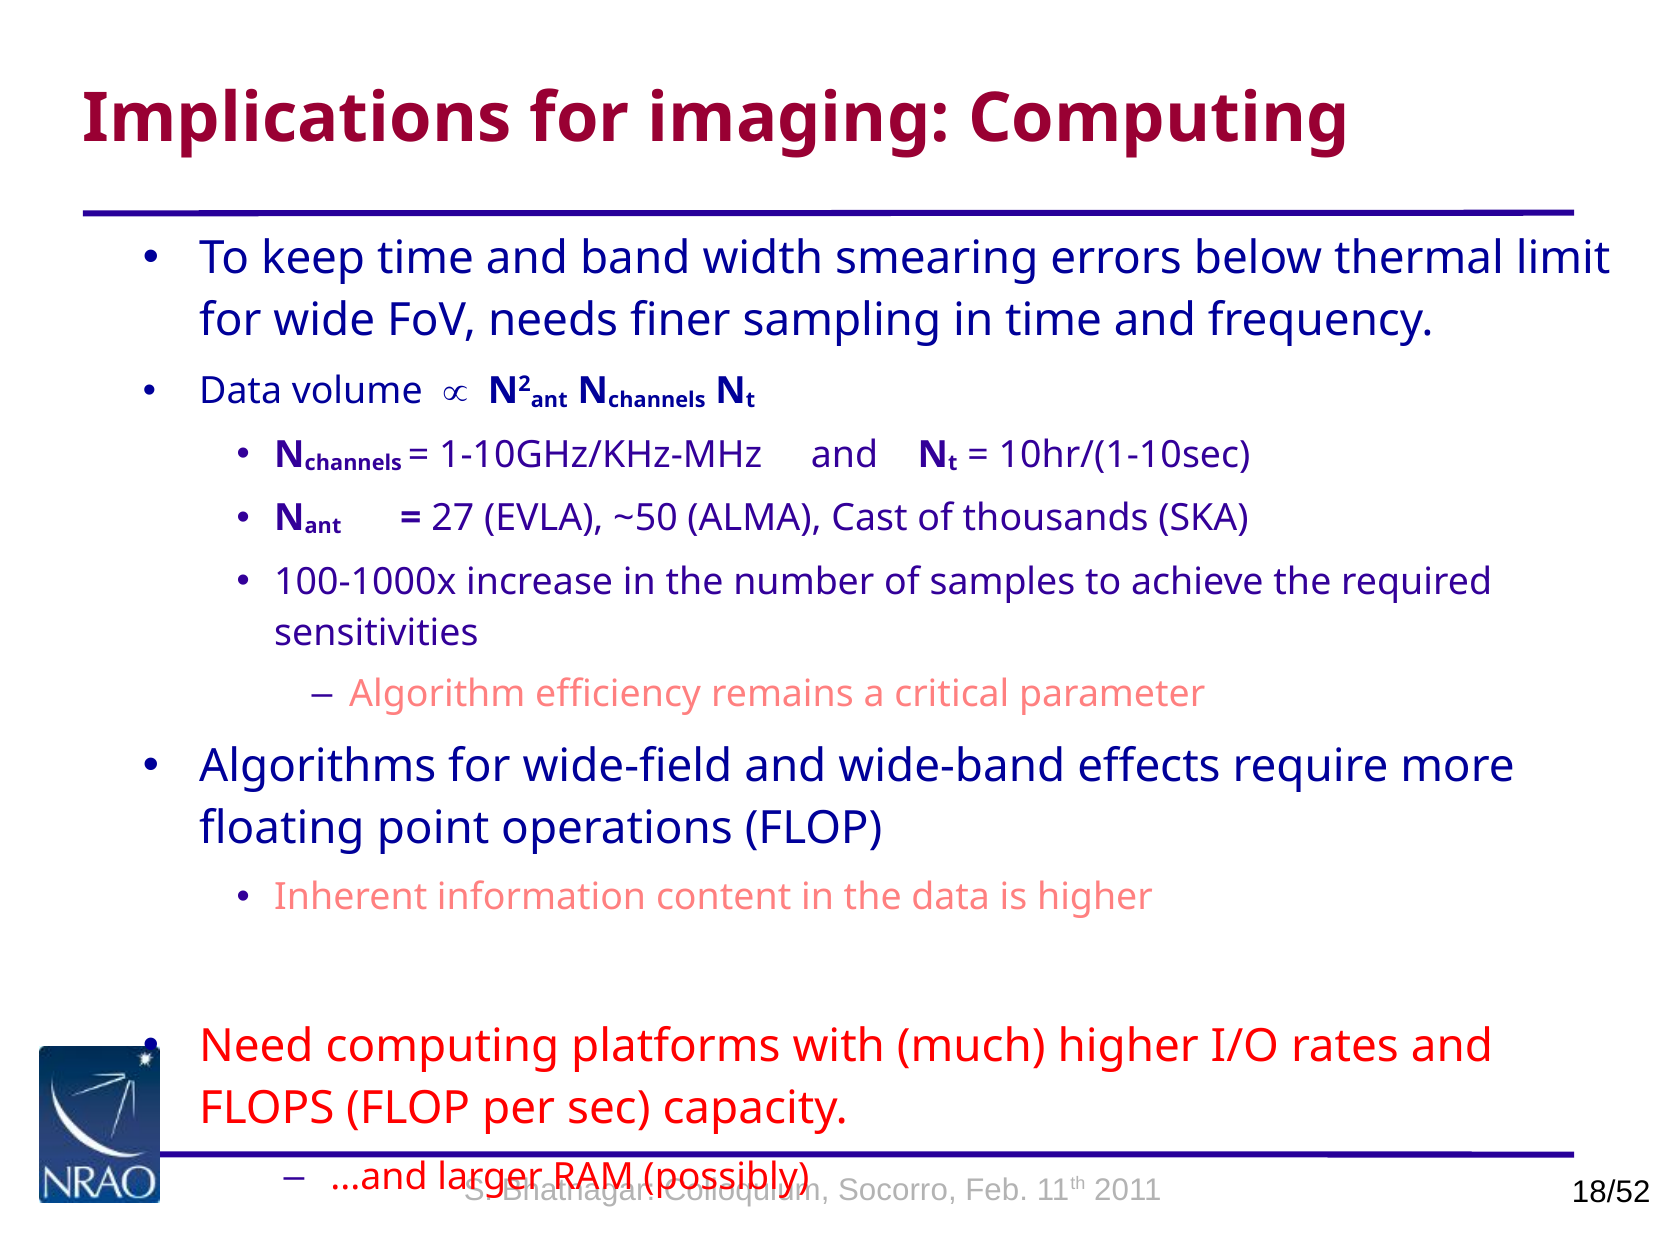

# Implications for imaging: Computing
To keep time and band width smearing errors below thermal limit for wide FoV, needs finer sampling in time and frequency.
Data volume ∝ N2ant Nchannels Nt
Nchannels = 1-10GHz/KHz-MHz and Nt = 10hr/(1-10sec)
Nant = 27 (EVLA), ~50 (ALMA), Cast of thousands (SKA)
100-1000x increase in the number of samples to achieve the required sensitivities
Algorithm efficiency remains a critical parameter
Algorithms for wide-field and wide-band effects require more floating point operations (FLOP)
Inherent information content in the data is higher
Need computing platforms with (much) higher I/O rates and FLOPS (FLOP per sec) capacity.
...and larger RAM (possibly)